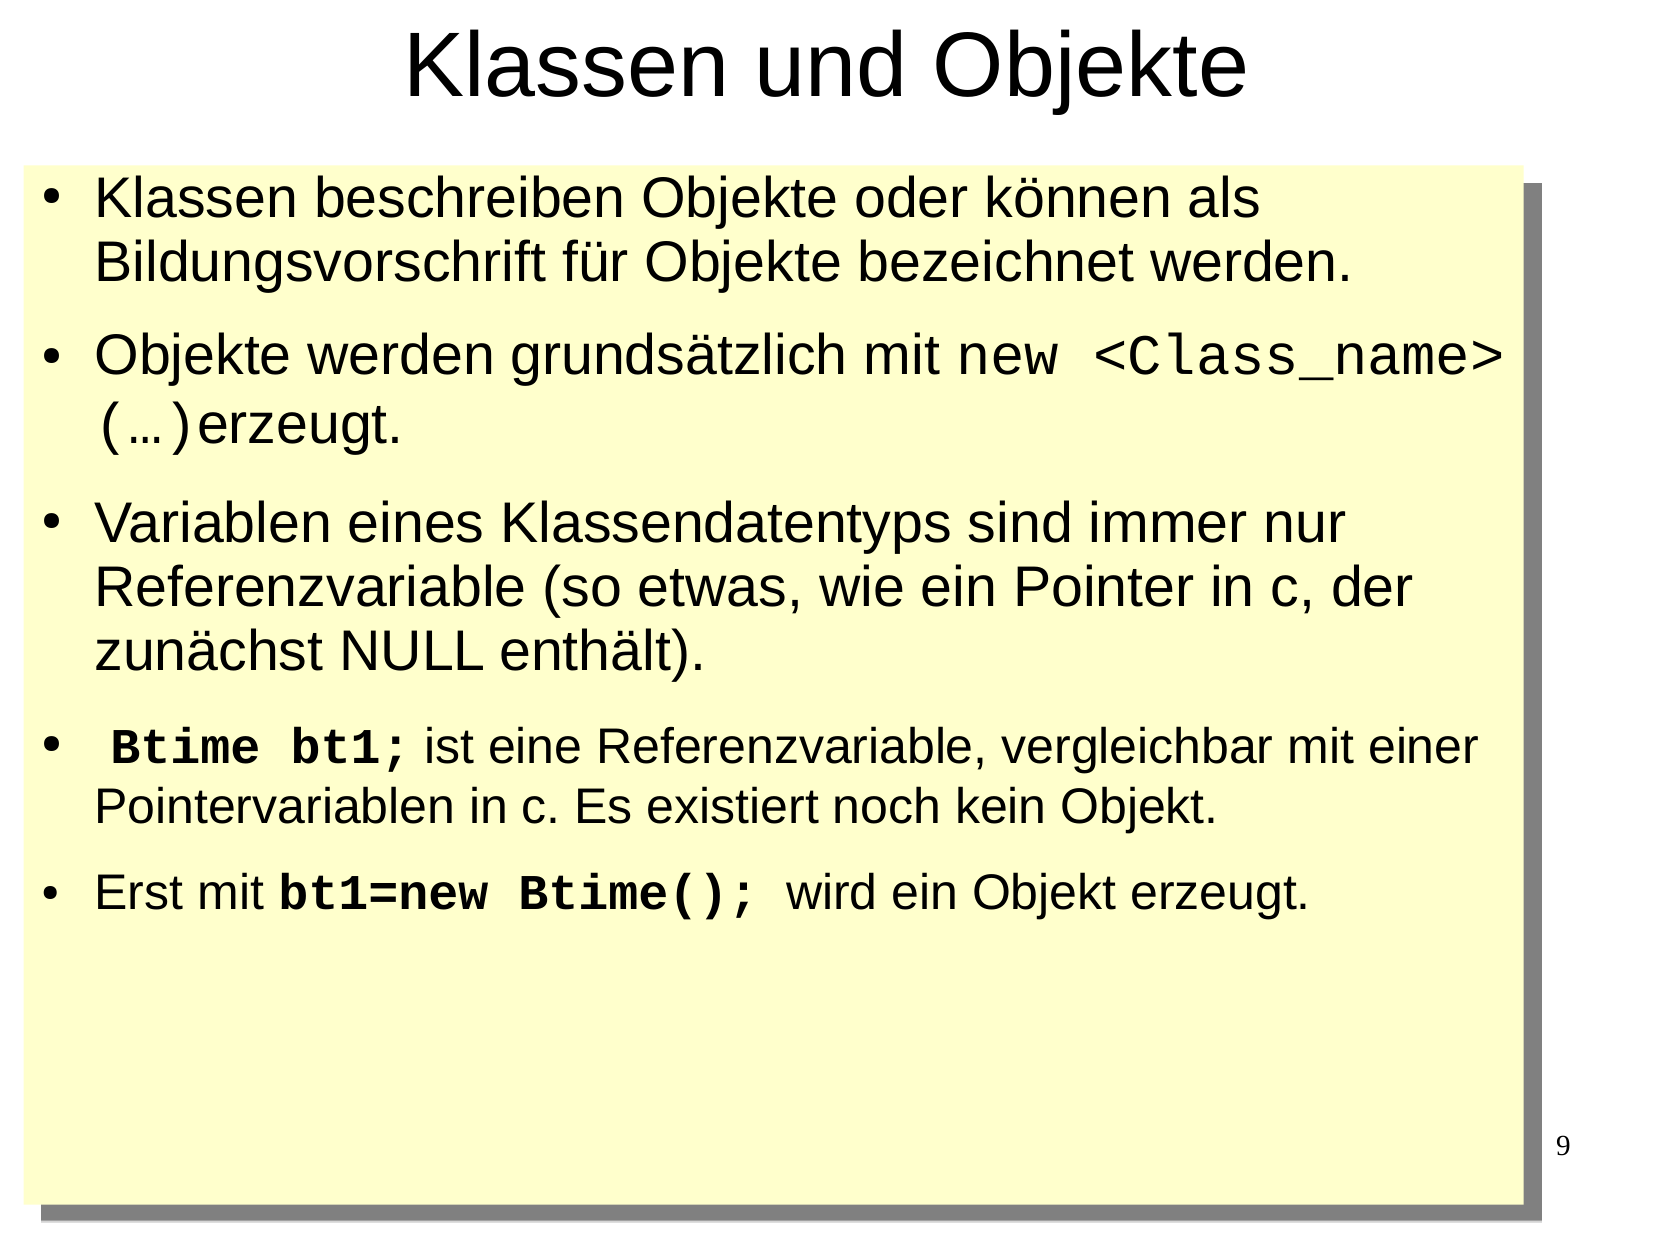

# Klassen und Objekte
Klassen beschreiben Objekte oder können als Bildungsvorschrift für Objekte bezeichnet werden.
Objekte werden grundsätzlich mit new <Class_name> (…)erzeugt.
Variablen eines Klassendatentyps sind immer nur Referenzvariable (so etwas, wie ein Pointer in c, der zunächst NULL enthält).
 Btime bt1; ist eine Referenzvariable, vergleichbar mit einer Pointervariablen in c. Es existiert noch kein Objekt.
Erst mit bt1=new Btime(); wird ein Objekt erzeugt.
9